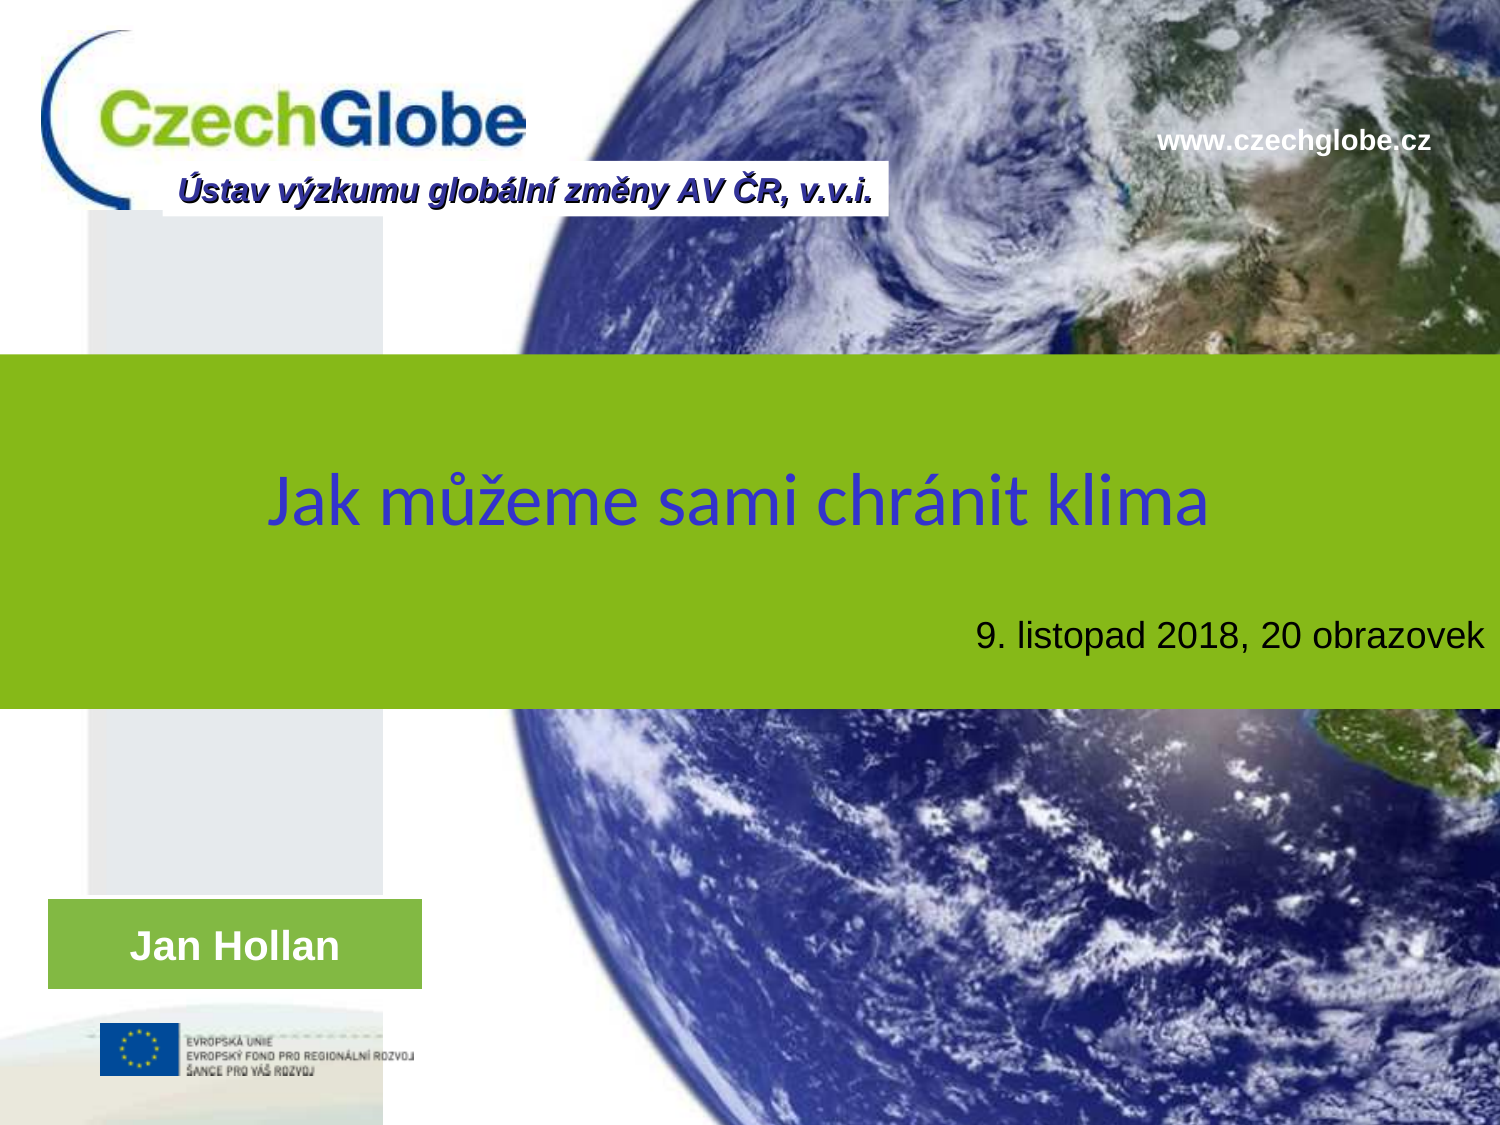

www.czechglobe.cz
Ústav výzkumu globální změny AV ČR, v.v.i.
# Jak můžeme sami chránit klima
9. listopad 2018, 20 obrazovek
Jan Hollan